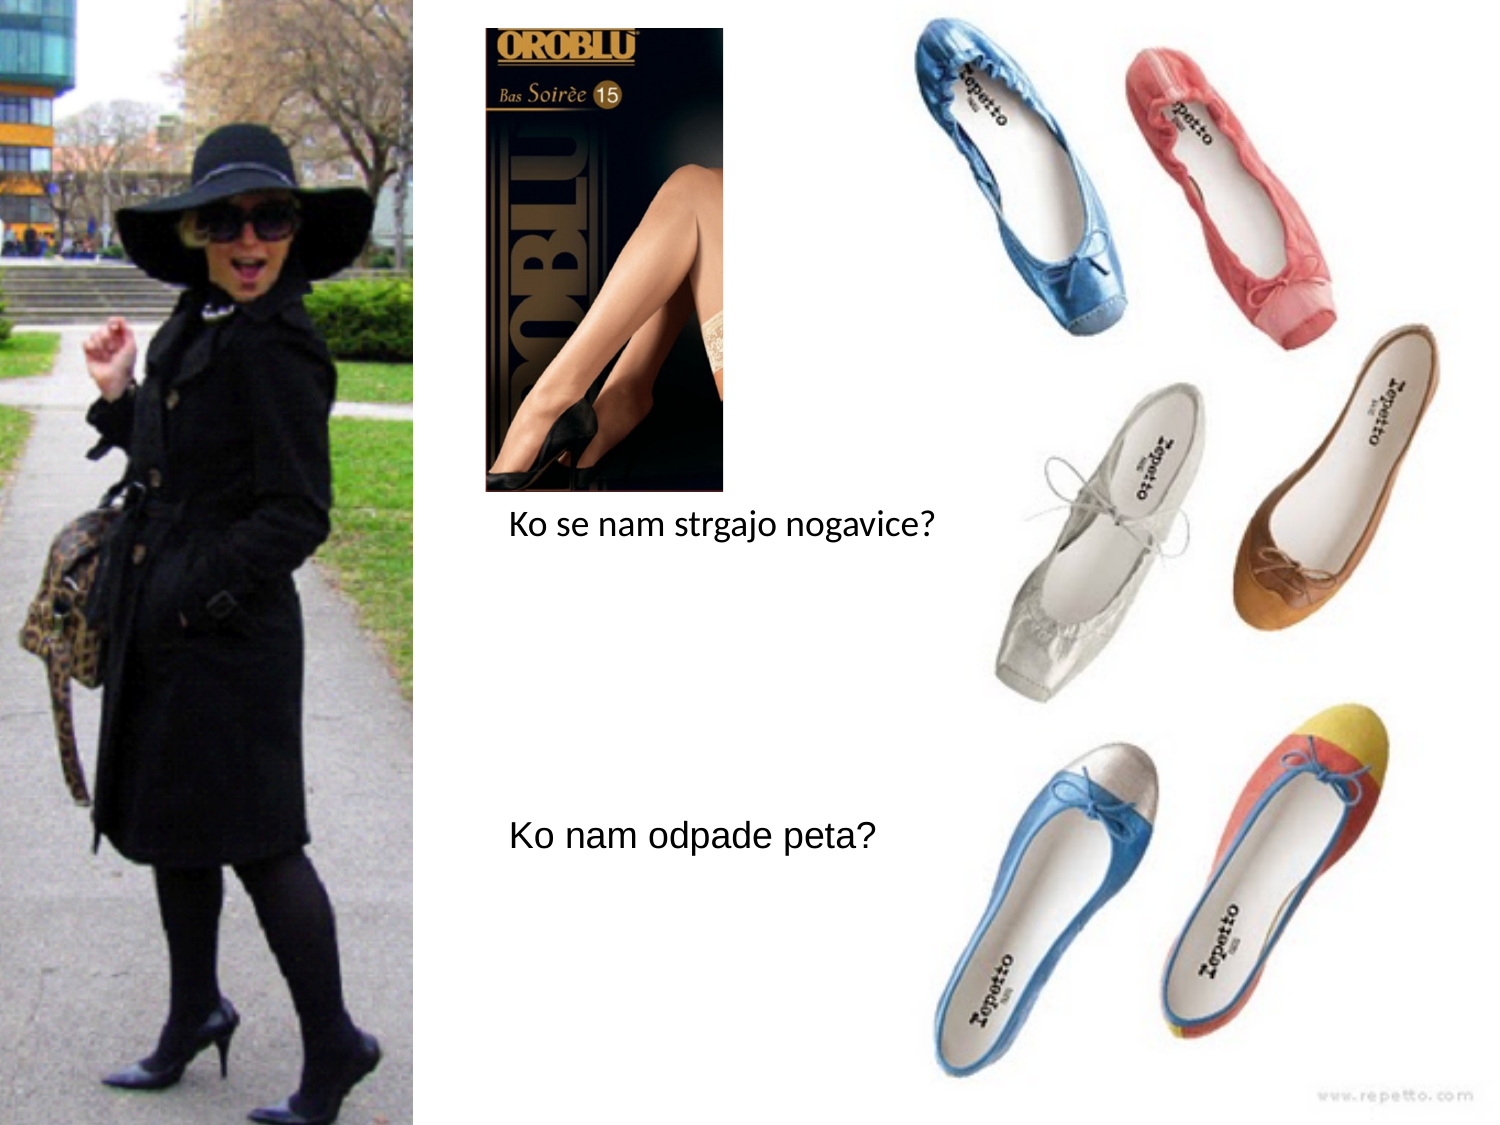

Ko se nam strgajo nogavice?
Ko nam odpade peta?